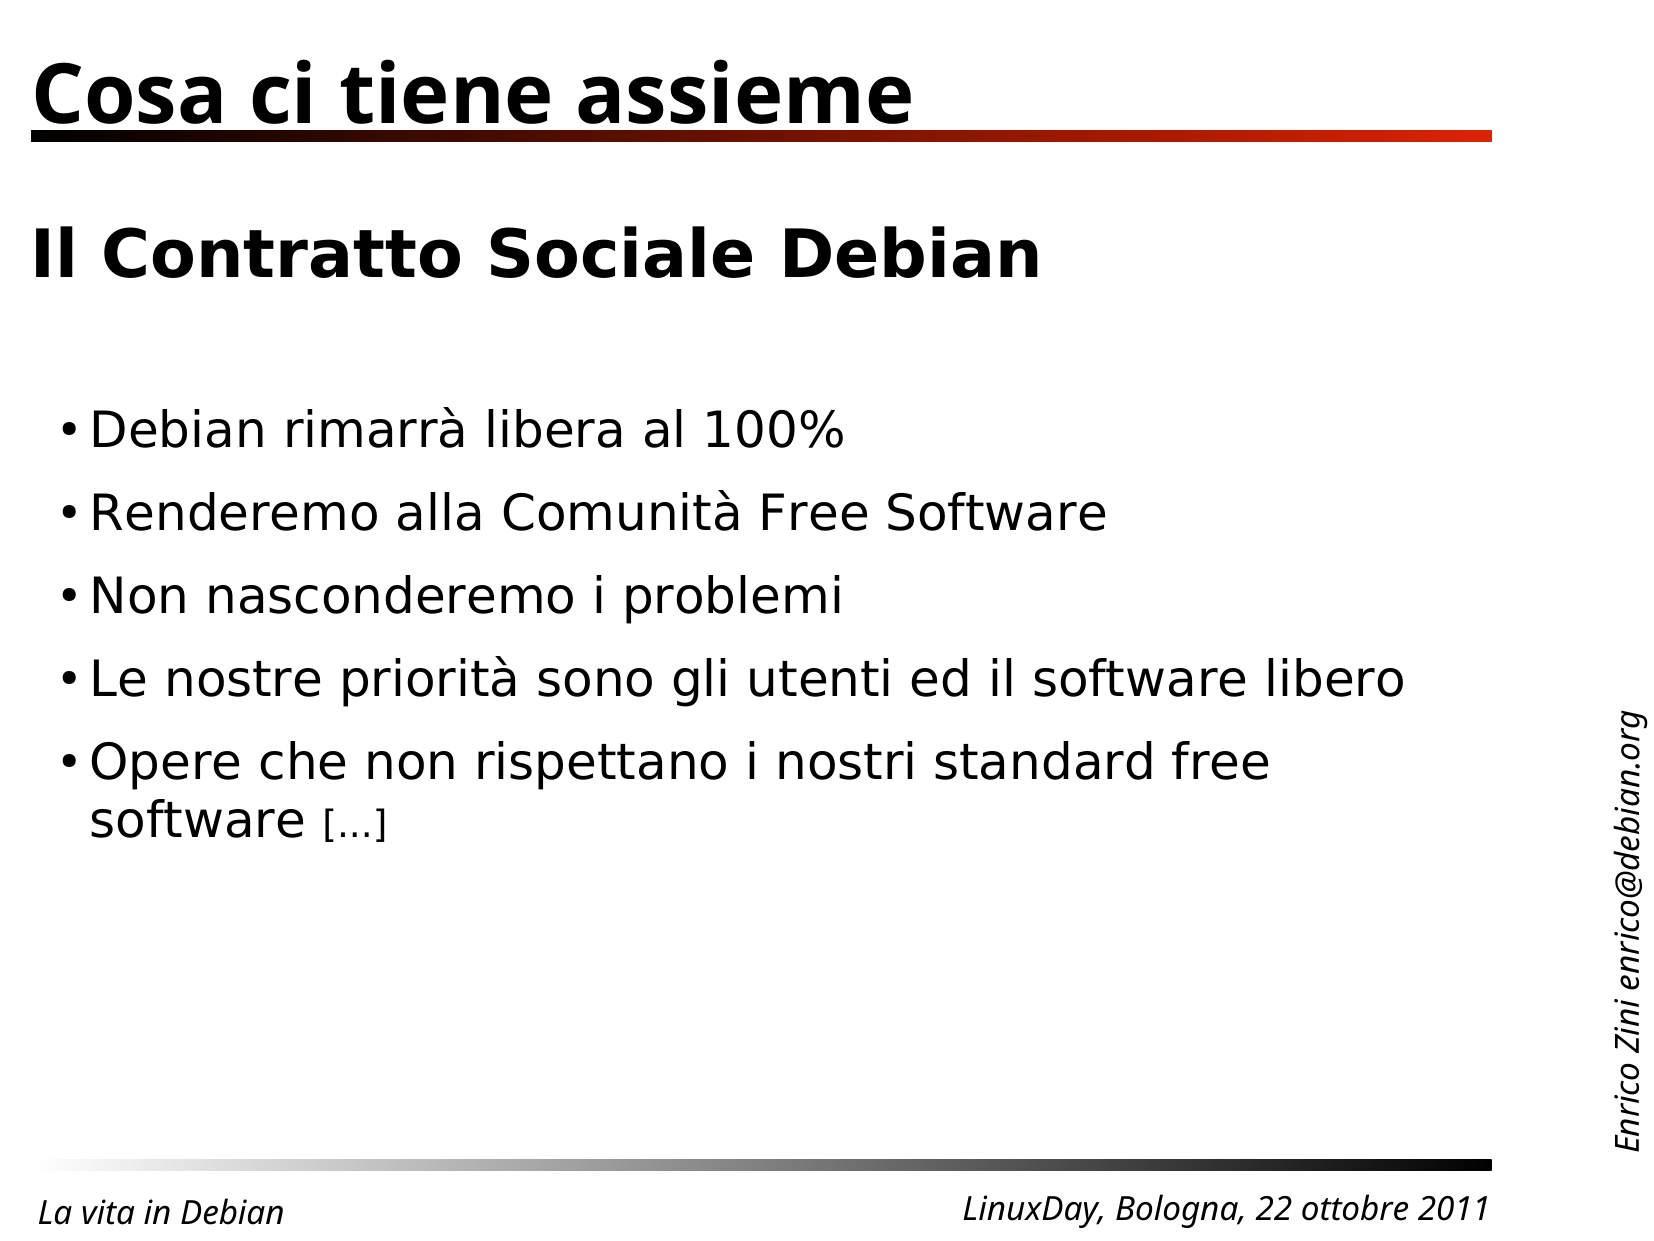

Cosa ci tiene assieme
Il Contratto Sociale Debian
Debian rimarrà libera al 100%
Renderemo alla Comunità Free Software
Non nasconderemo i problemi
Le nostre priorità sono gli utenti ed il software libero
Opere che non rispettano i nostri standard free software [...]